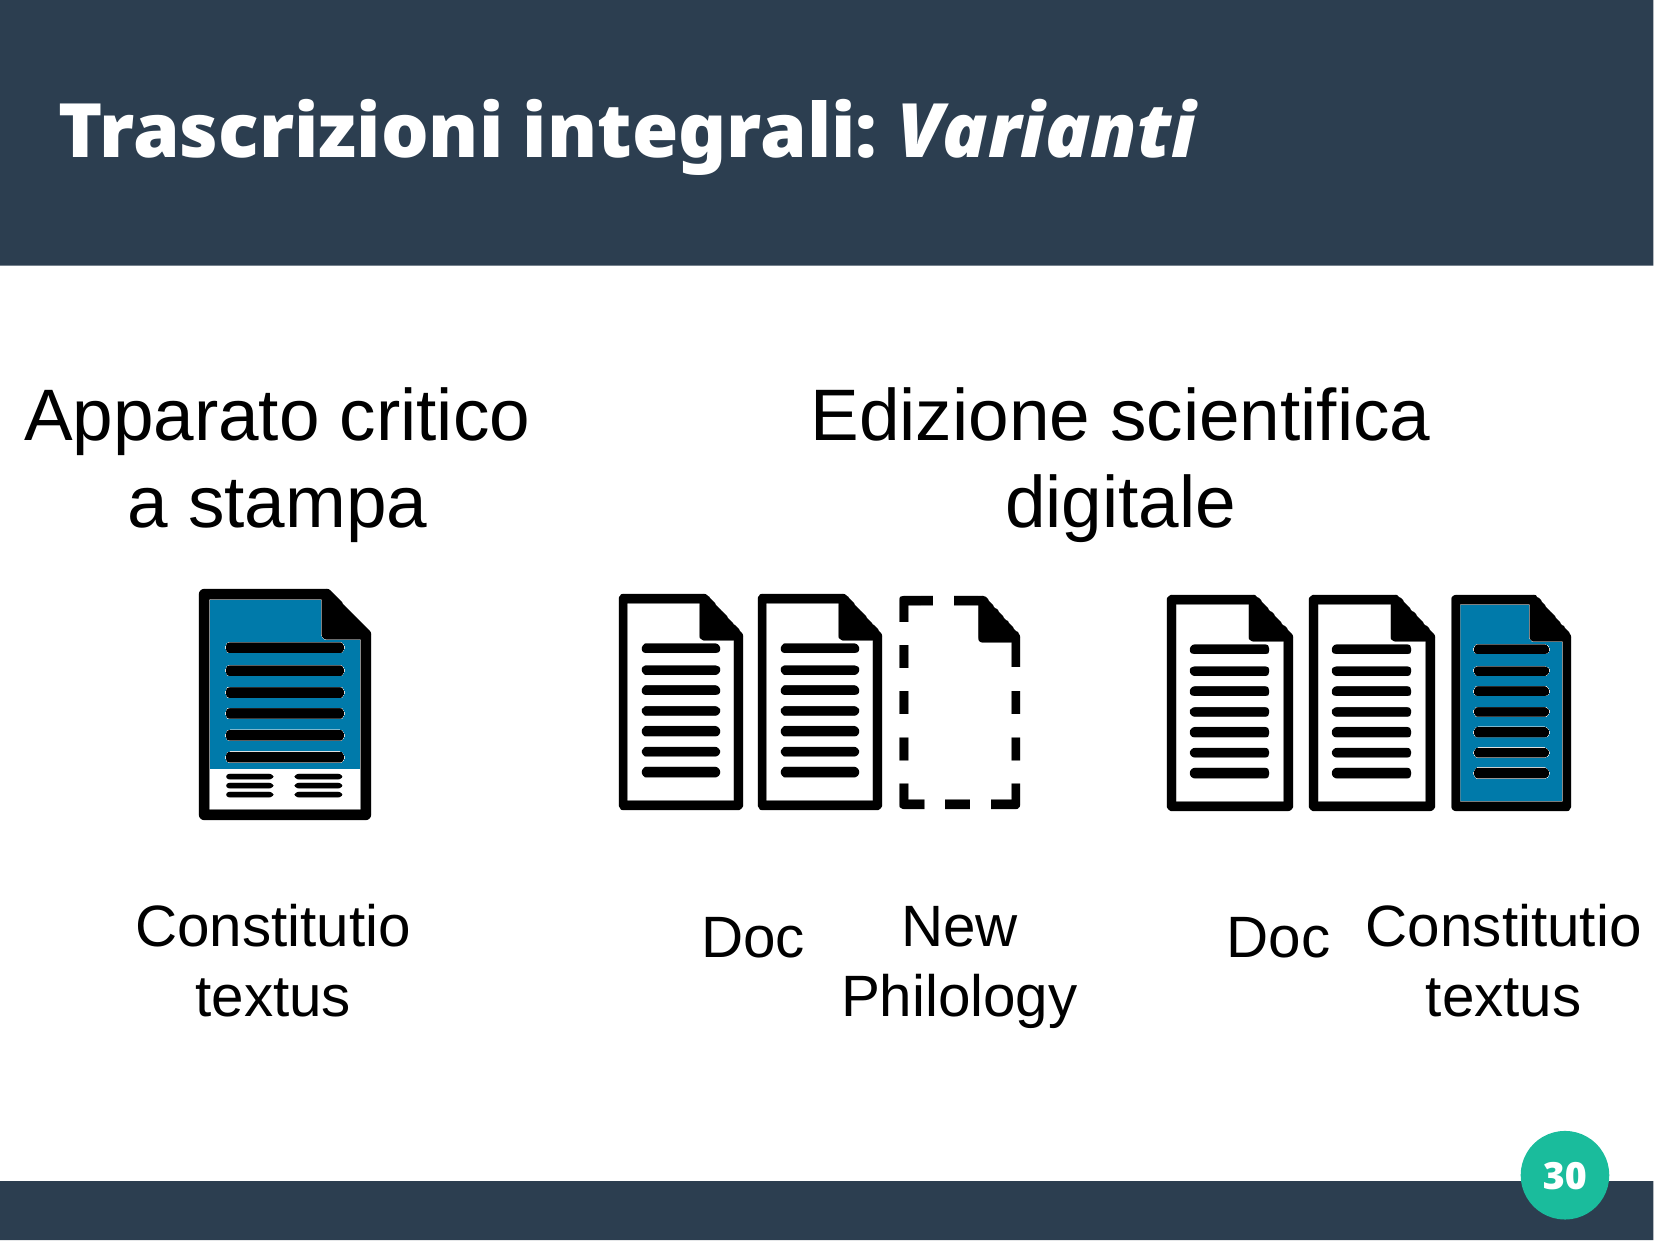

# Trascrizioni integrali: Varianti
Apparato critico
a stampa
Edizione scientifica digitale
Constitutio
textus
New
Philology
Constitutio
textus
Doc
Doc
30